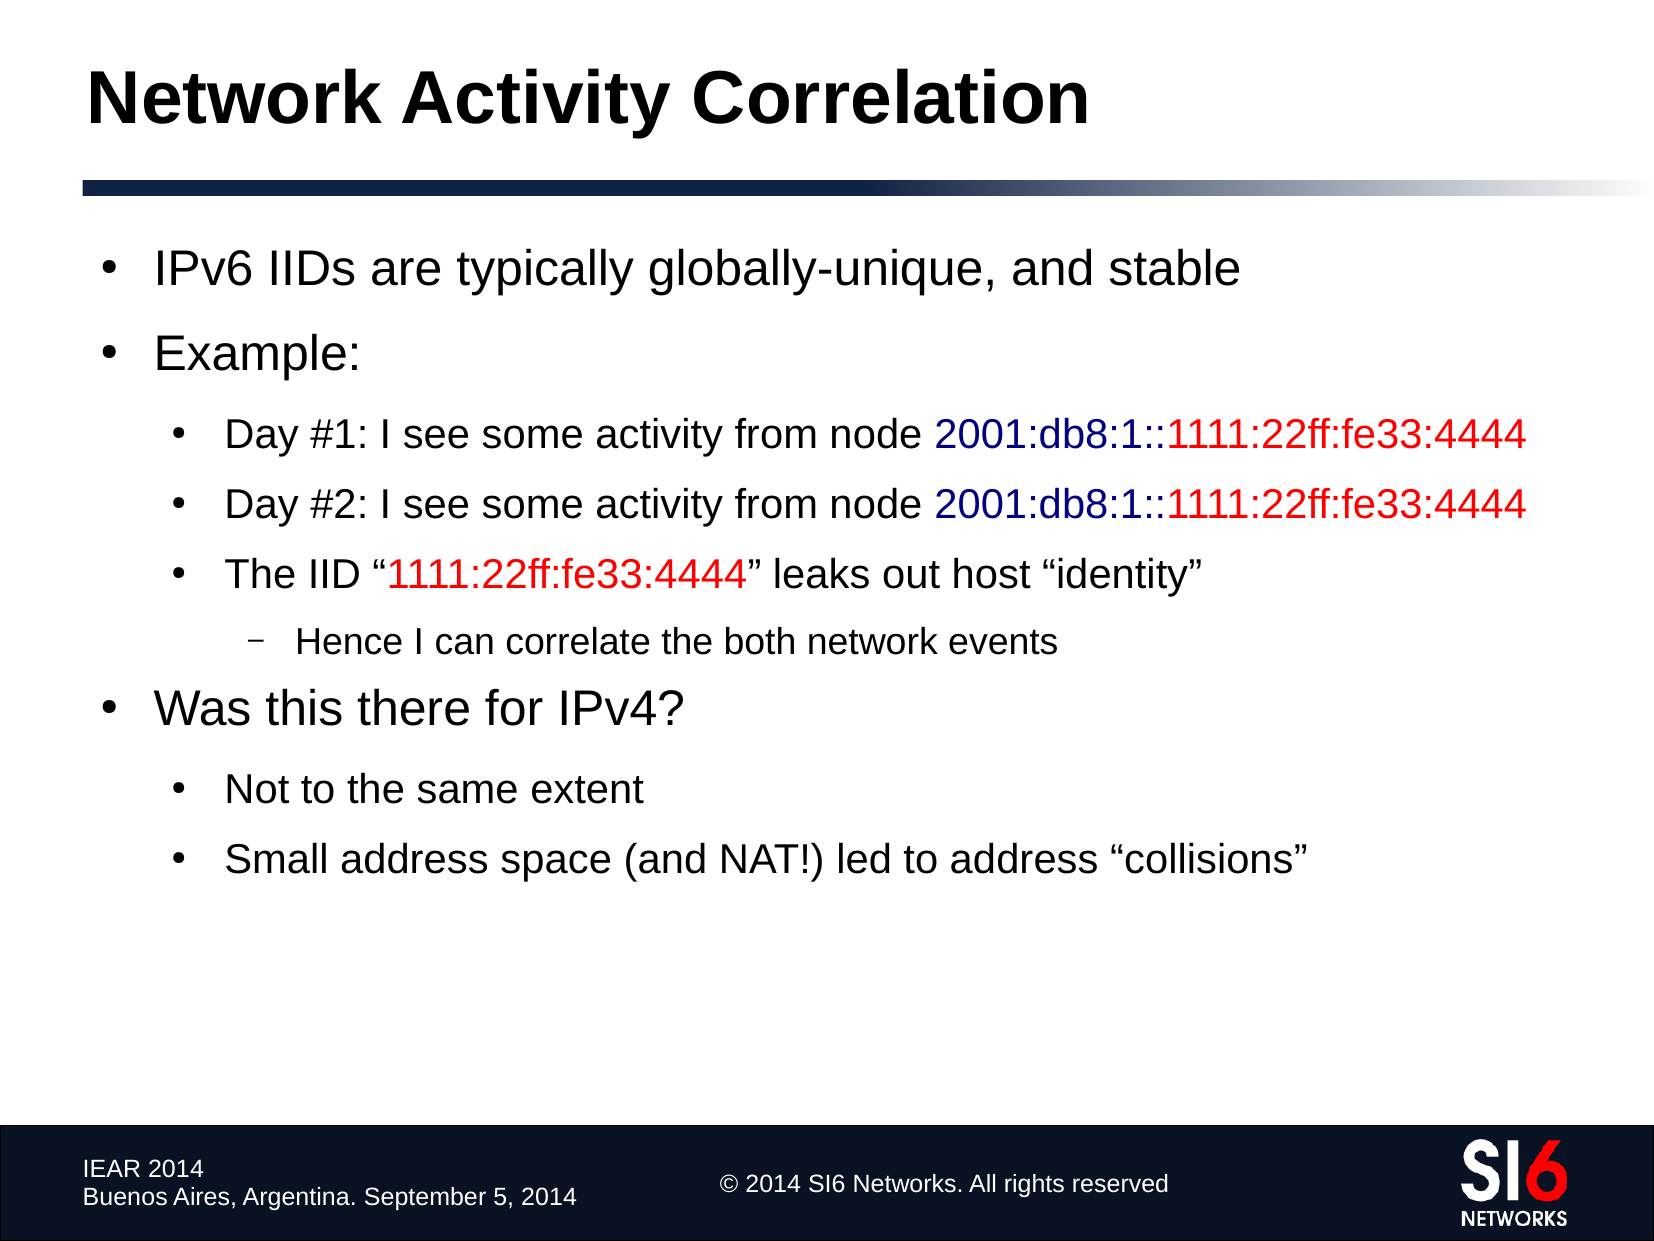

# Network Activity Correlation
IPv6 IIDs are typically globally-unique, and stable
Example:
Day #1: I see some activity from node 2001:db8:1::1111:22ff:fe33:4444
Day #2: I see some activity from node 2001:db8:1::1111:22ff:fe33:4444
The IID “1111:22ff:fe33:4444” leaks out host “identity”
Hence I can correlate the both network events
Was this there for IPv4?
Not to the same extent
Small address space (and NAT!) led to address “collisions”